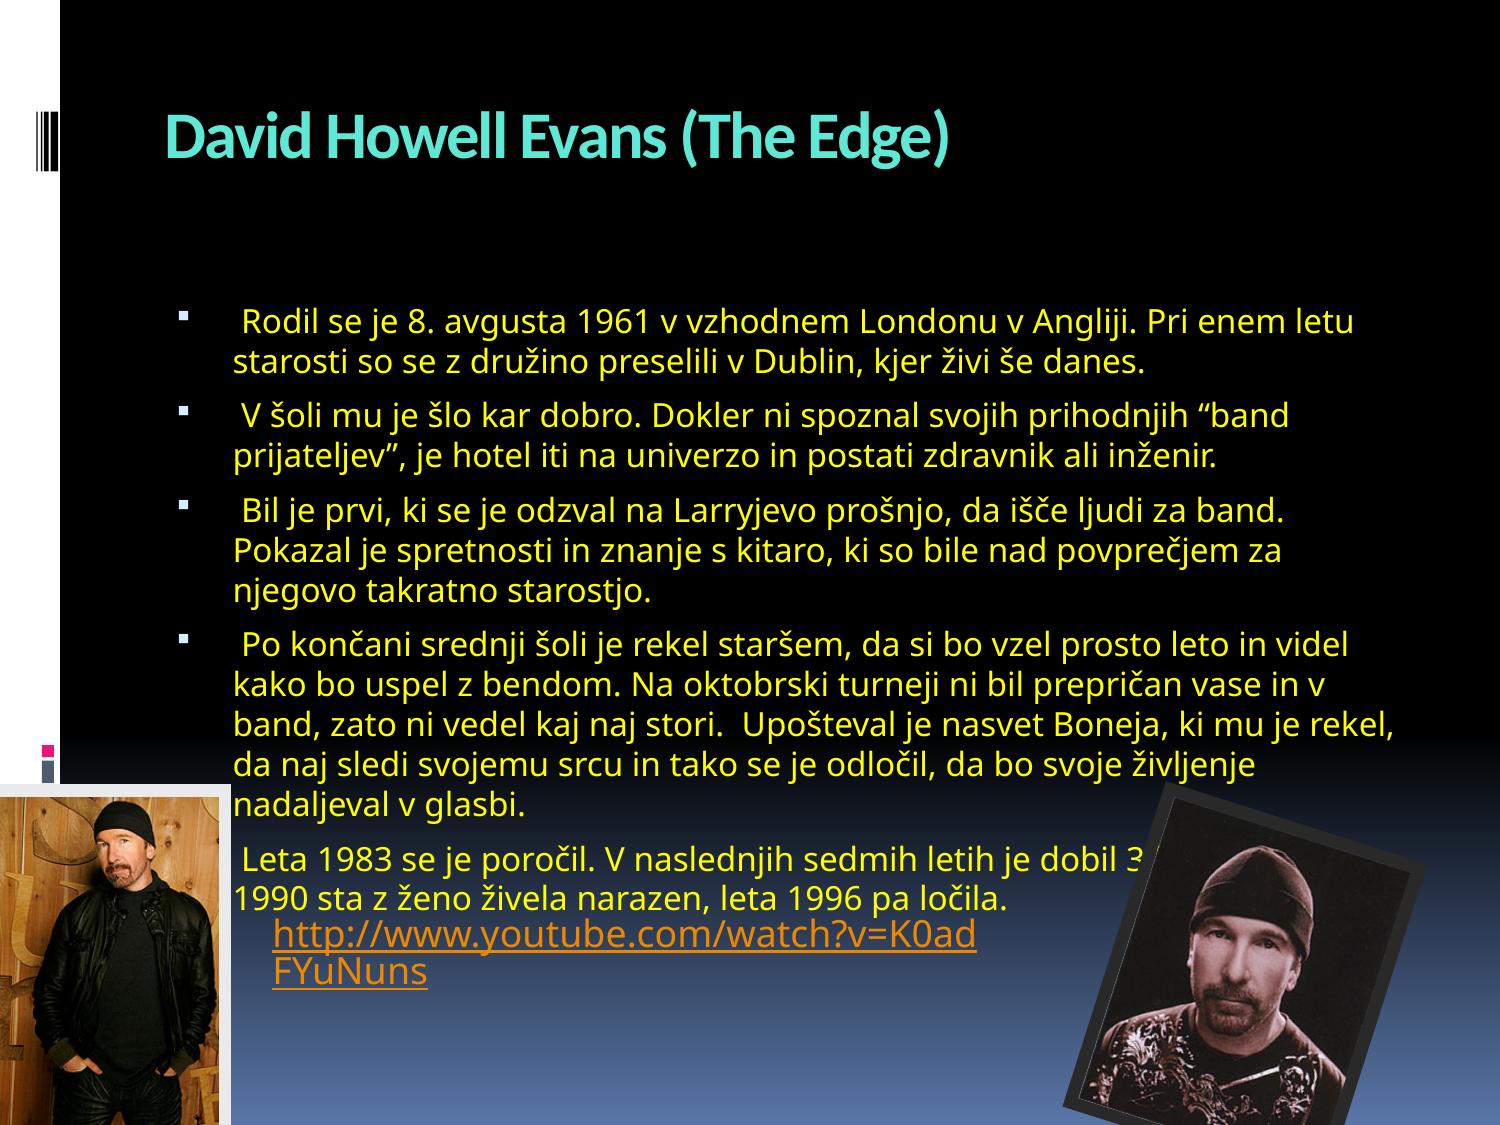

# David Howell Evans (The Edge)
 Rodil se je 8. avgusta 1961 v vzhodnem Londonu v Angliji. Pri enem letu starosti so se z družino preselili v Dublin, kjer živi še danes.
 V šoli mu je šlo kar dobro. Dokler ni spoznal svojih prihodnjih “band prijateljev”, je hotel iti na univerzo in postati zdravnik ali inženir.
 Bil je prvi, ki se je odzval na Larryjevo prošnjo, da išče ljudi za band. Pokazal je spretnosti in znanje s kitaro, ki so bile nad povprečjem za njegovo takratno starostjo.
 Po končani srednji šoli je rekel staršem, da si bo vzel prosto leto in videl kako bo uspel z bendom. Na oktobrski turneji ni bil prepričan vase in v band, zato ni vedel kaj naj stori. Upošteval je nasvet Boneja, ki mu je rekel, da naj sledi svojemu srcu in tako se je odločil, da bo svoje življenje nadaljeval v glasbi.
 Leta 1983 se je poročil. V naslednjih sedmih letih je dobil 3 hčerke. Od leta 1990 sta z ženo živela narazen, leta 1996 pa ločila.
http://www.youtube.com/watch?v=K0adFYuNuns